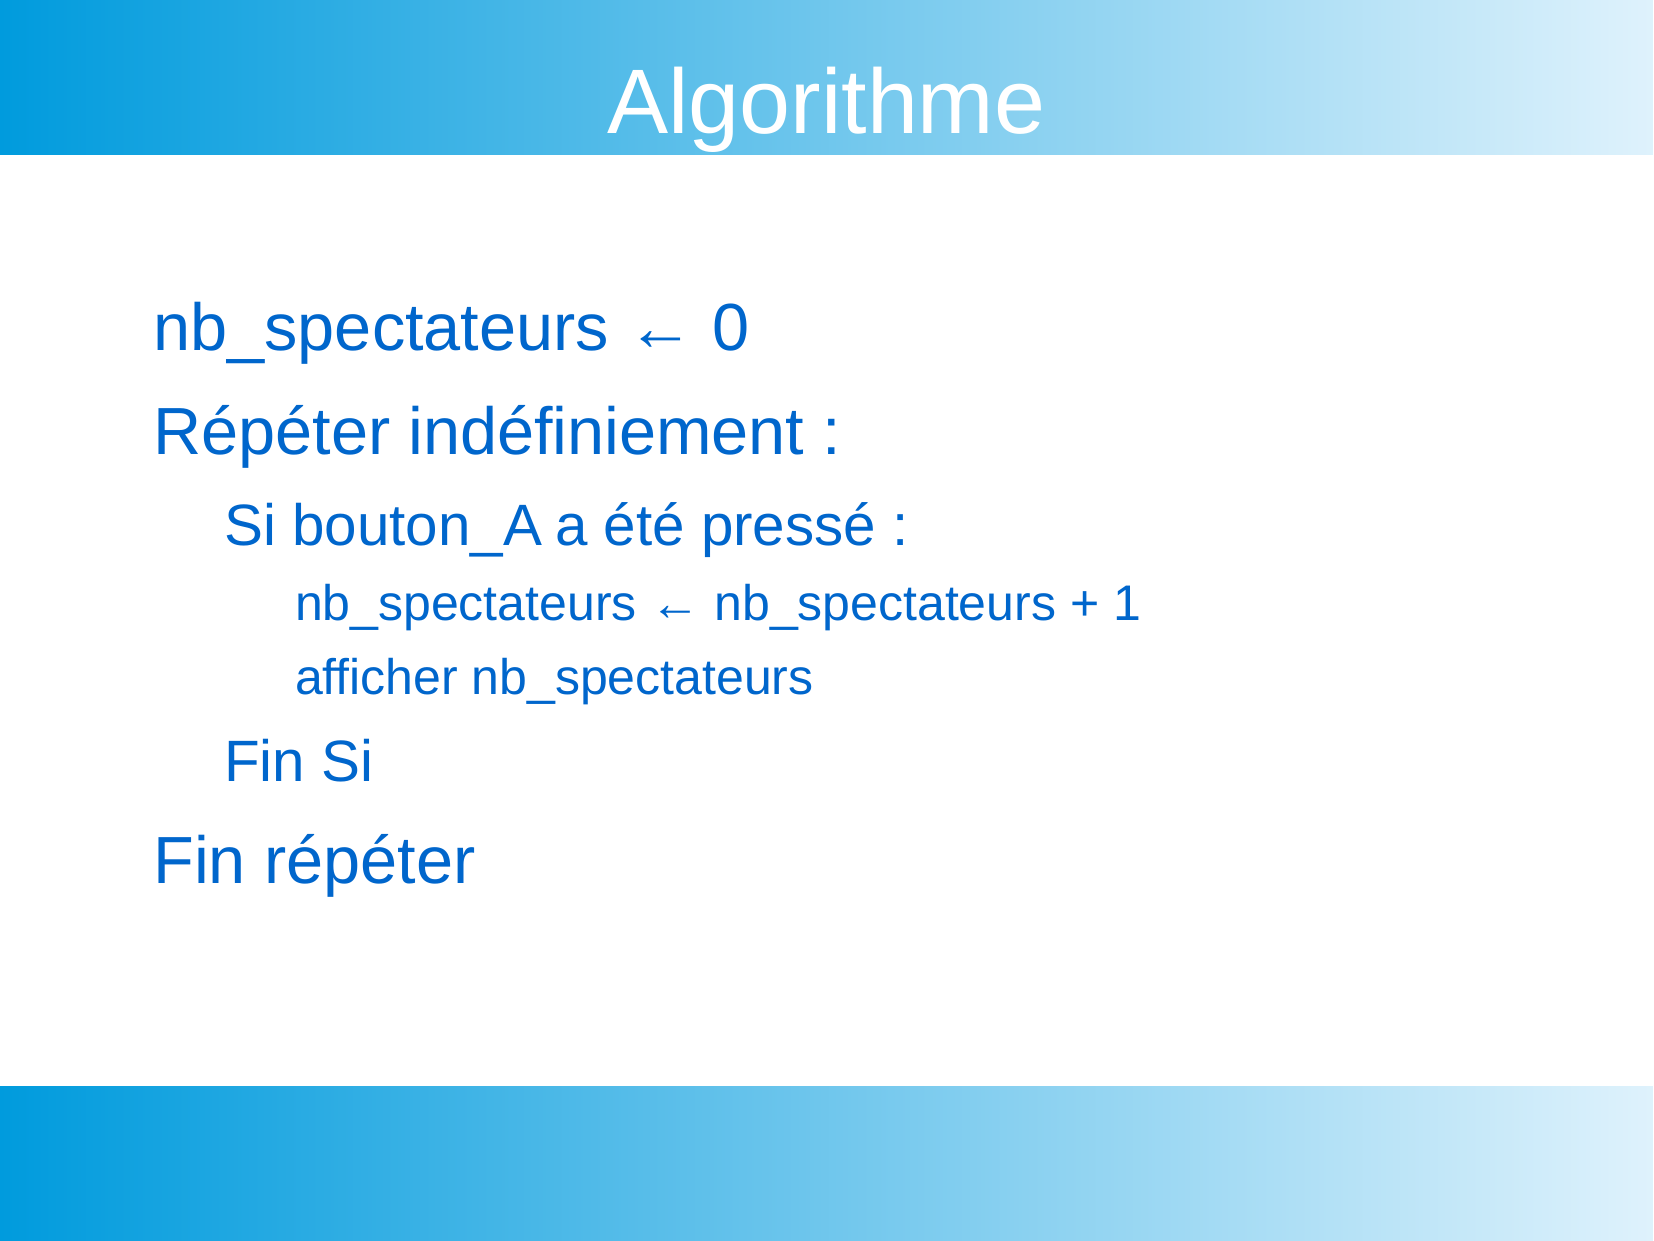

# Algorithme
nb_spectateurs ← 0
Répéter indéfiniement :
Si bouton_A a été pressé :
nb_spectateurs ← nb_spectateurs + 1
afficher nb_spectateurs
Fin Si
Fin répéter